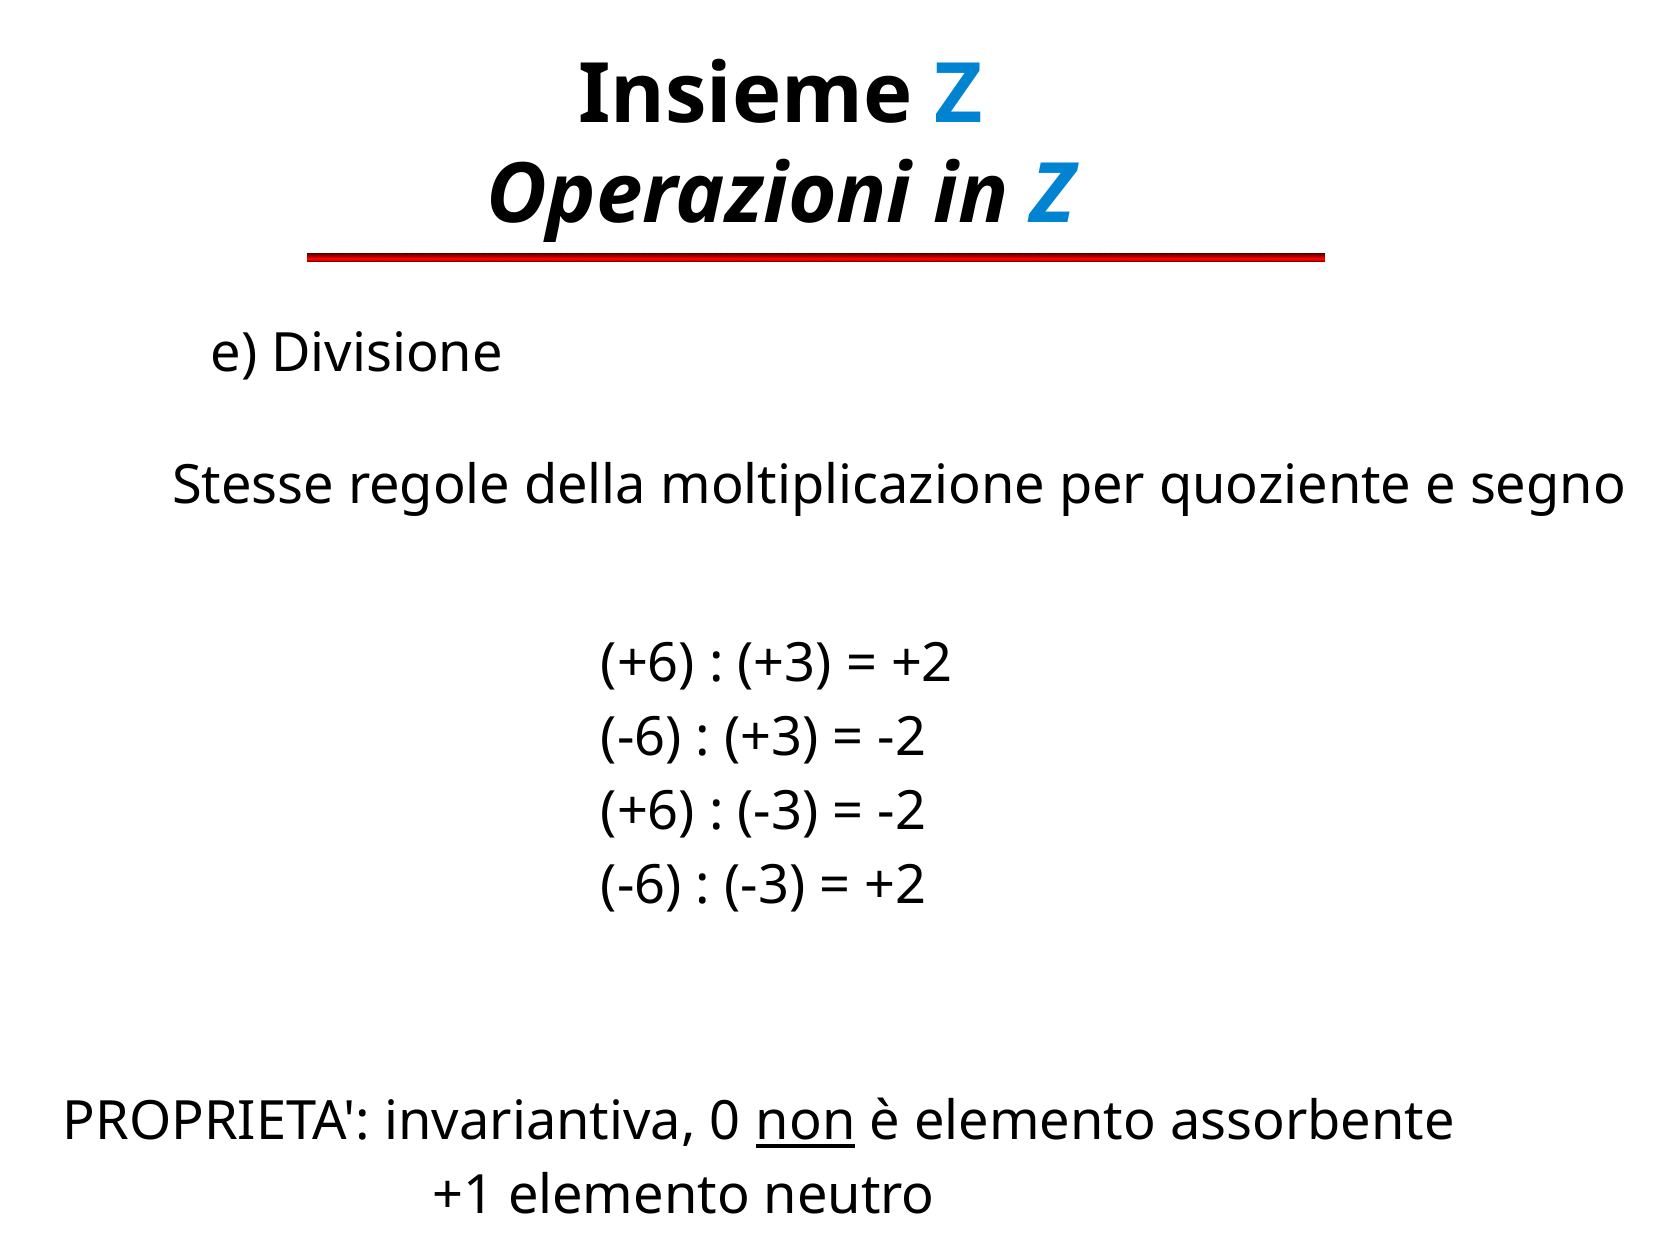

# Insieme Z Operazioni in Z
e) Divisione
Stesse regole della moltiplicazione per quoziente e segno
(+6) : (+3) = +2
(-6) : (+3) = -2
(+6) : (-3) = -2
(-6) : (-3) = +2
PROPRIETA': invariantiva, 0 non è elemento assorbente
					+1 elemento neutro